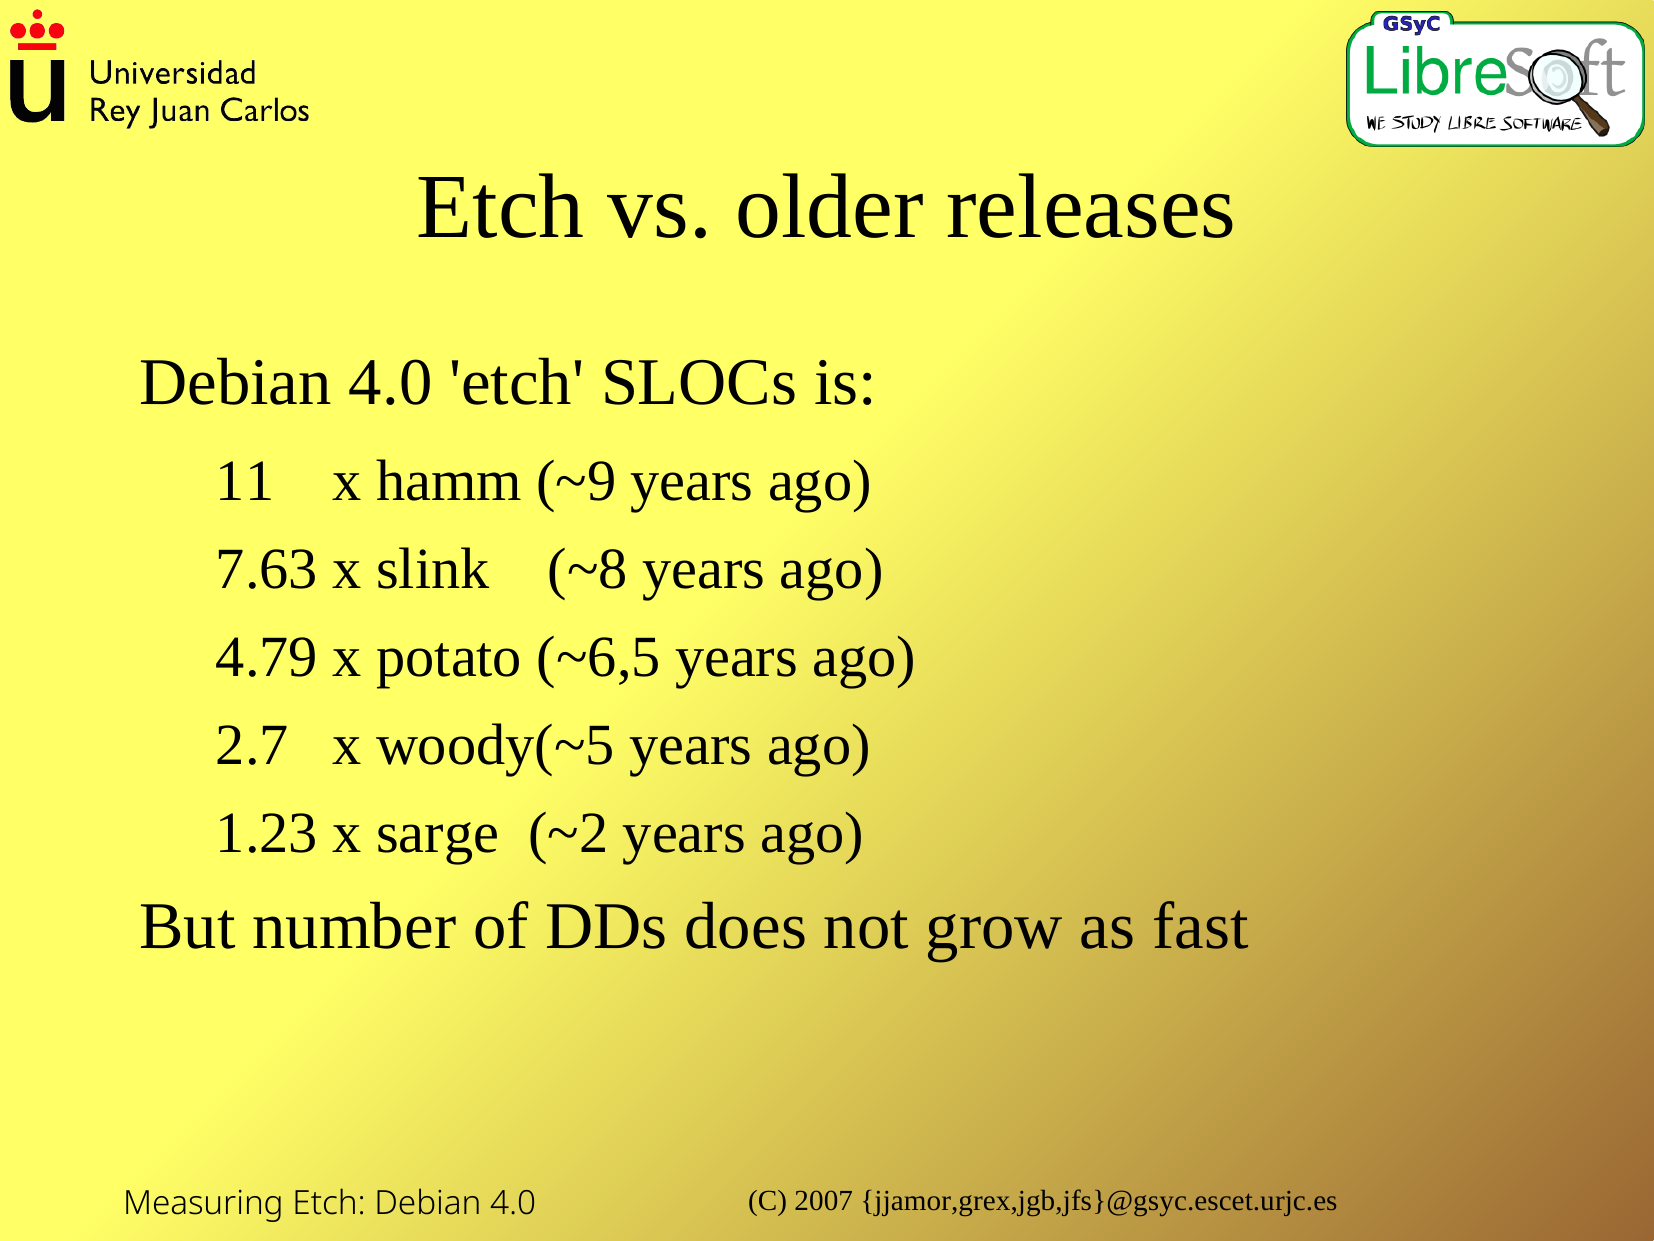

# Etch vs. older releases
Debian 4.0 'etch' SLOCs is:
11 x hamm (~9 years ago)
7.63 x slink (~8 years ago)
4.79 x potato (~6,5 years ago)
2.7 x woody(~5 years ago)
1.23 x sarge (~2 years ago)
But number of DDs does not grow as fast